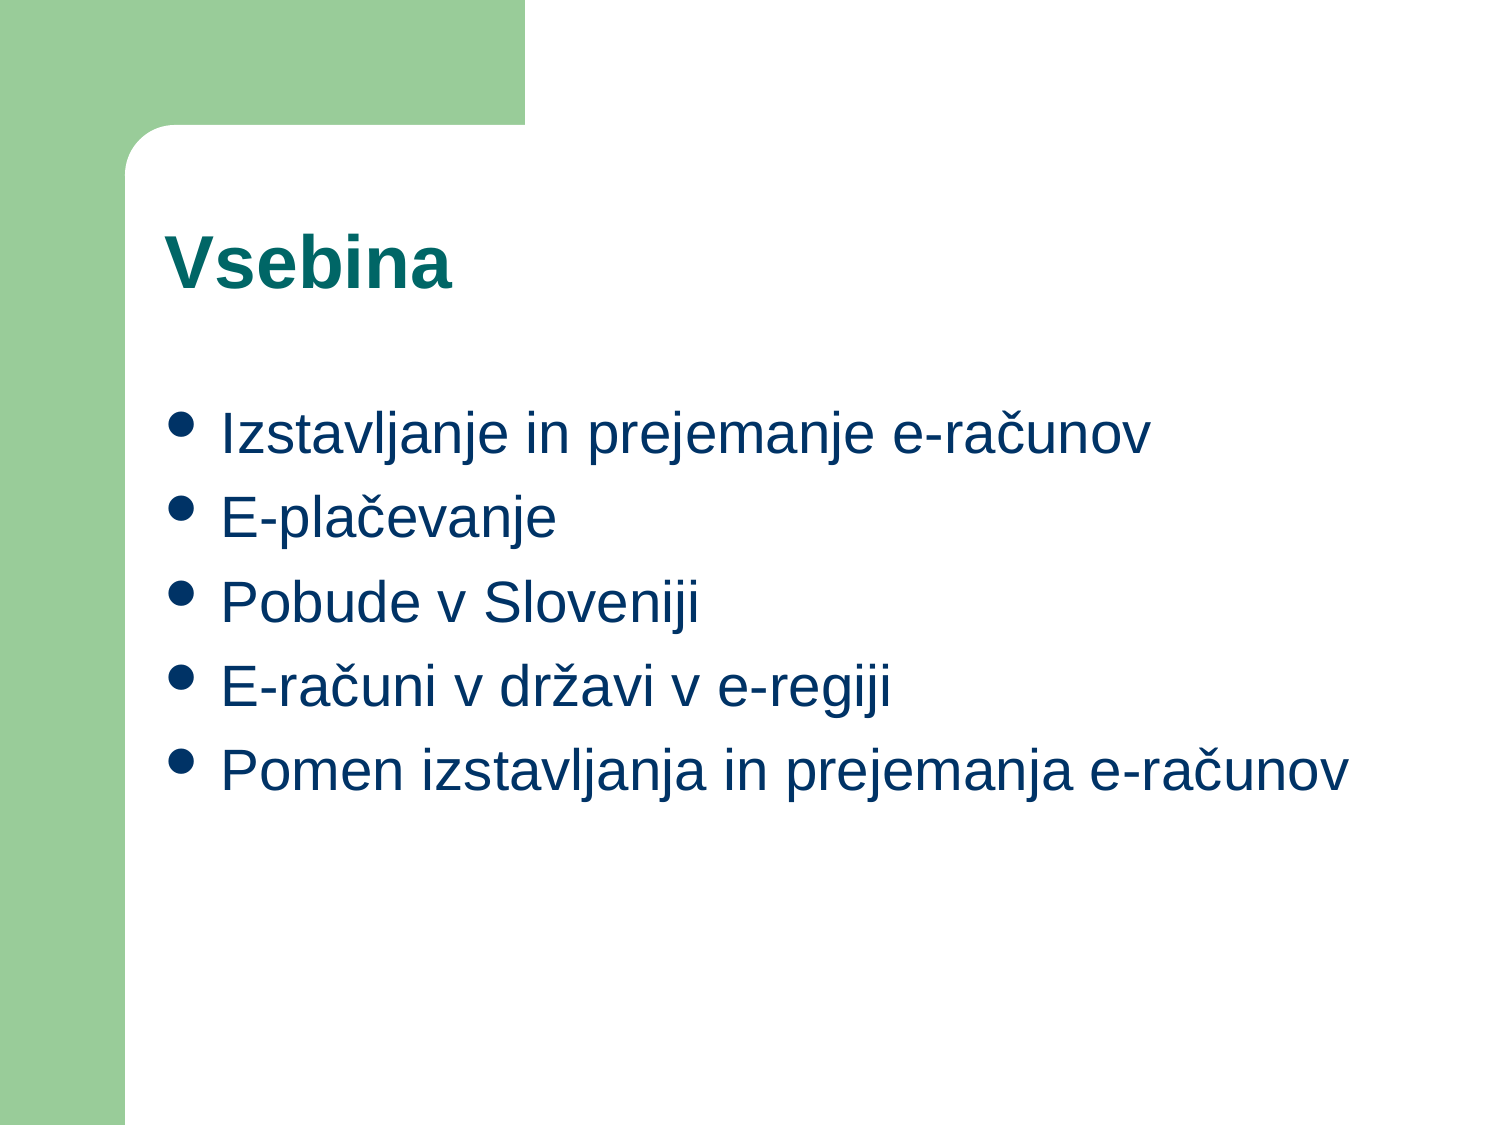

# Vsebina
Izstavljanje in prejemanje e-računov
E-plačevanje
Pobude v Sloveniji
E-računi v državi v e-regiji
Pomen izstavljanja in prejemanja e-računov